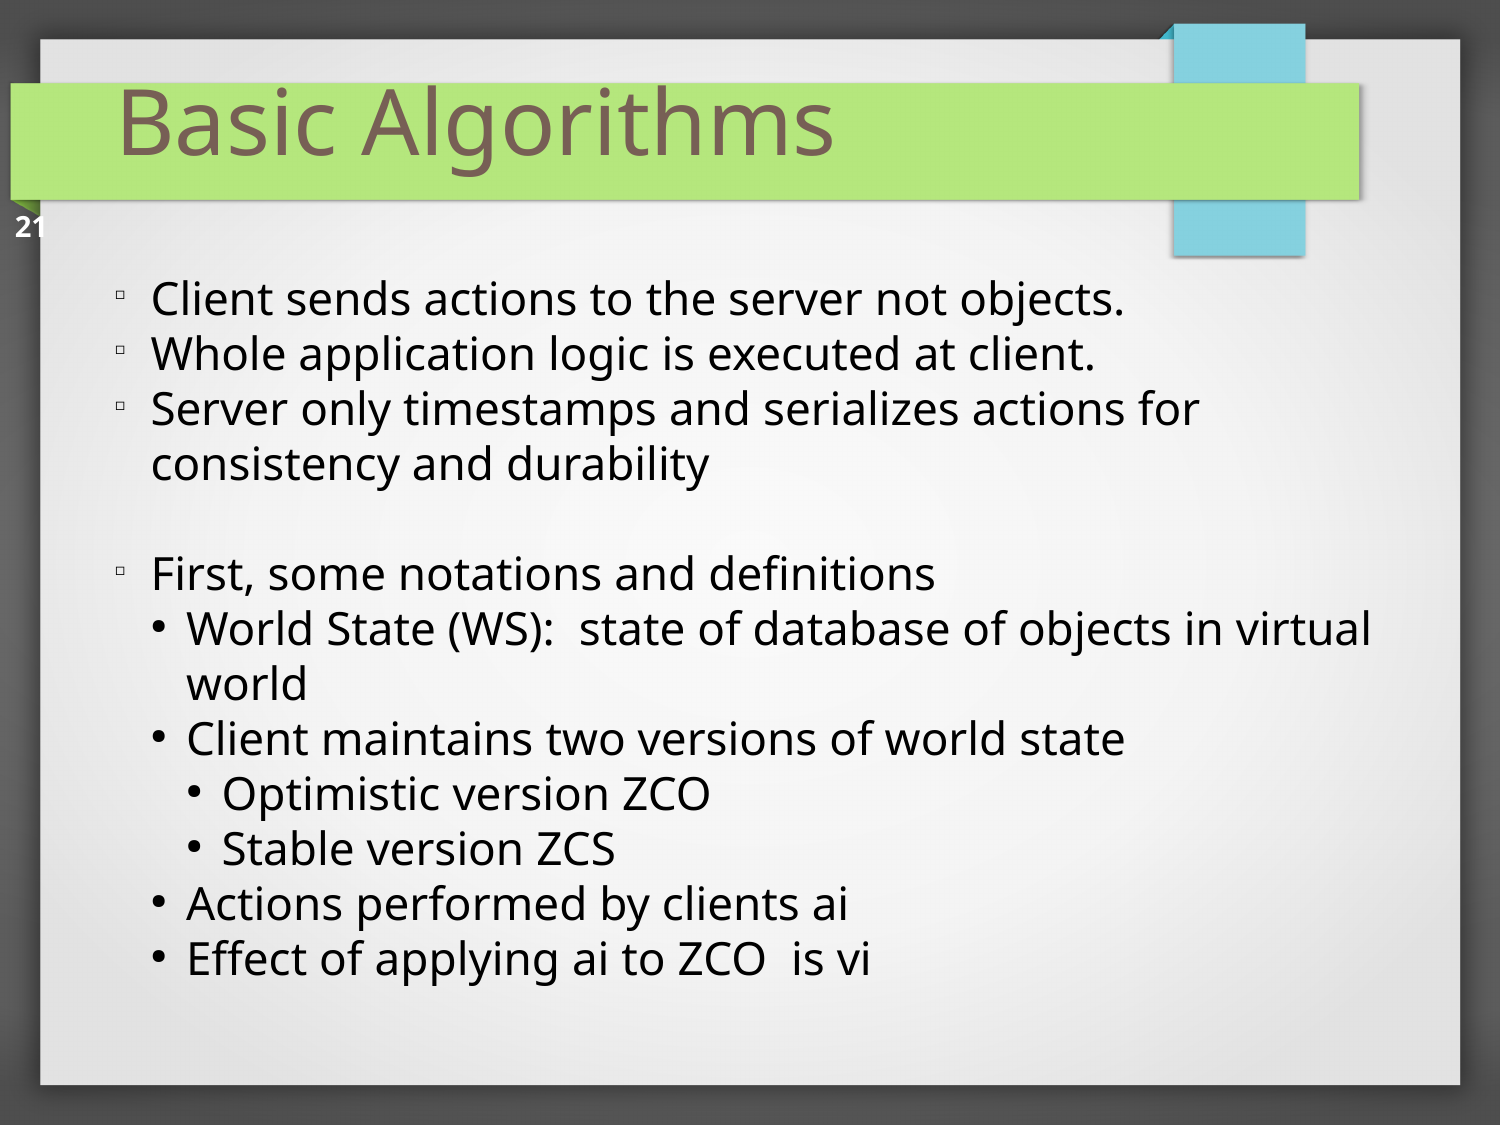

Basic Algorithms
Client sends actions to the server not objects.
Whole application logic is executed at client.
Server only timestamps and serializes actions for consistency and durability
First, some notations and definitions
World State (WS): state of database of objects in virtual world
Client maintains two versions of world state
Optimistic version ZCO
Stable version ZCS
Actions performed by clients ai
Effect of applying ai to ZCO is vi